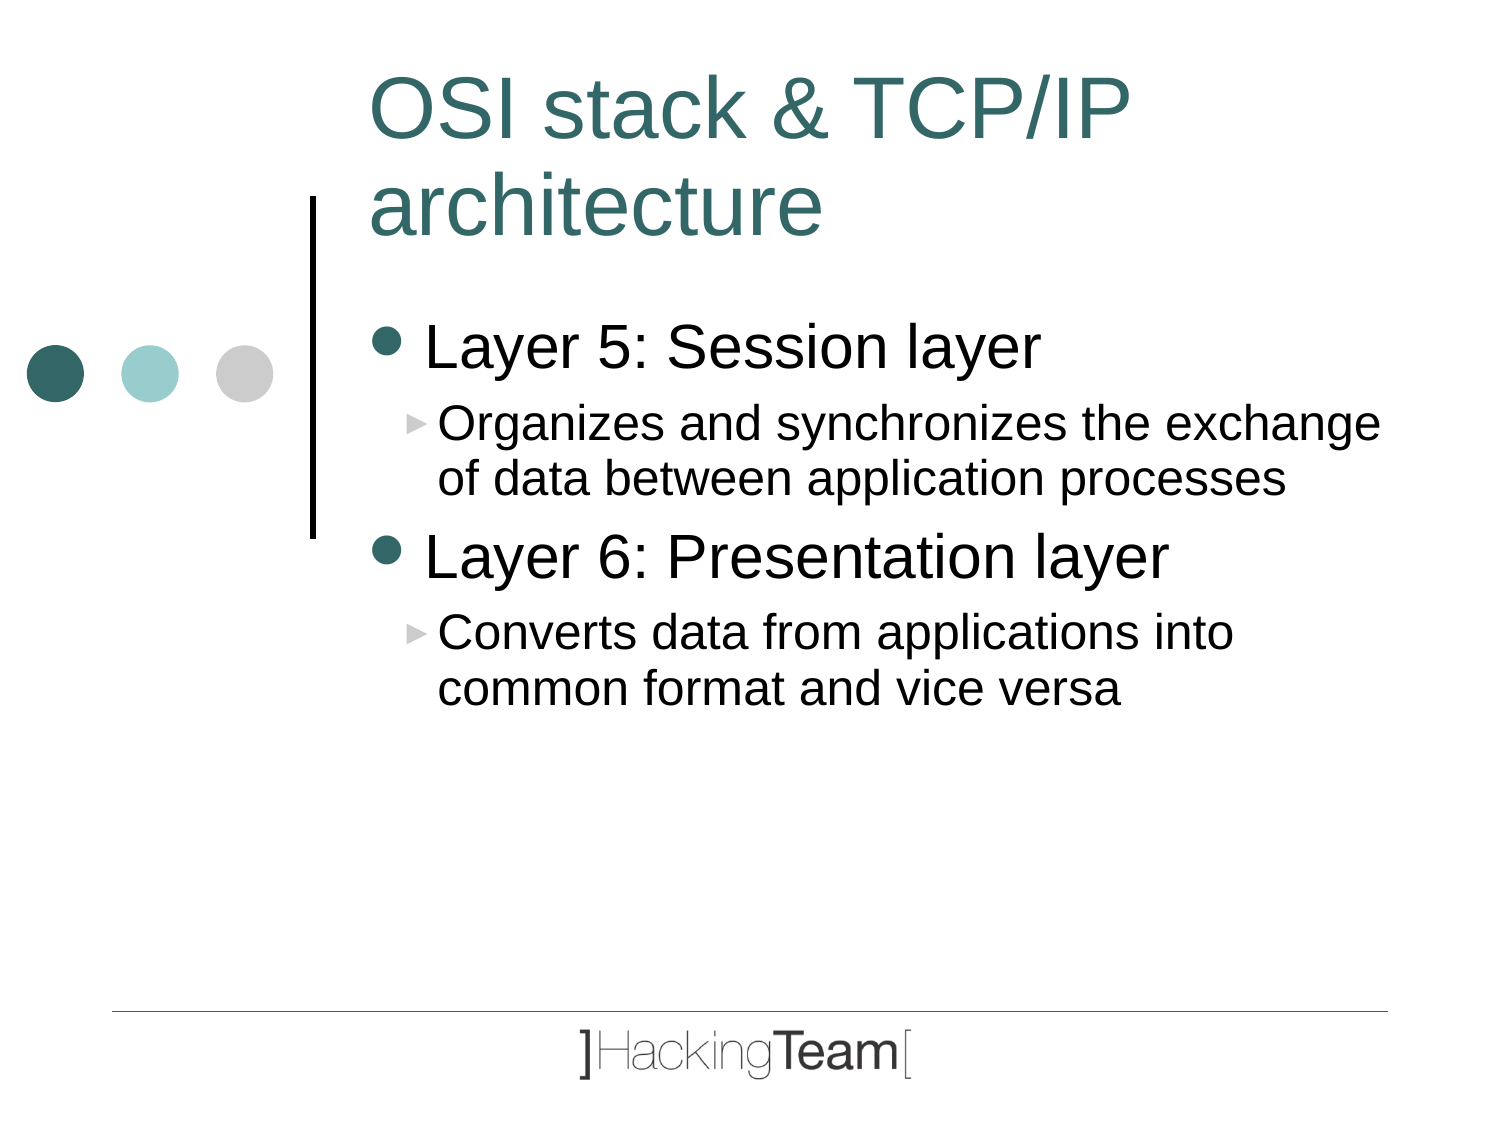

# OSI stack & TCP/IP architecture
Layer 5: Session layer
Organizes and synchronizes the exchange of data between application processes
Layer 6: Presentation layer
Converts data from applications into common format and vice versa